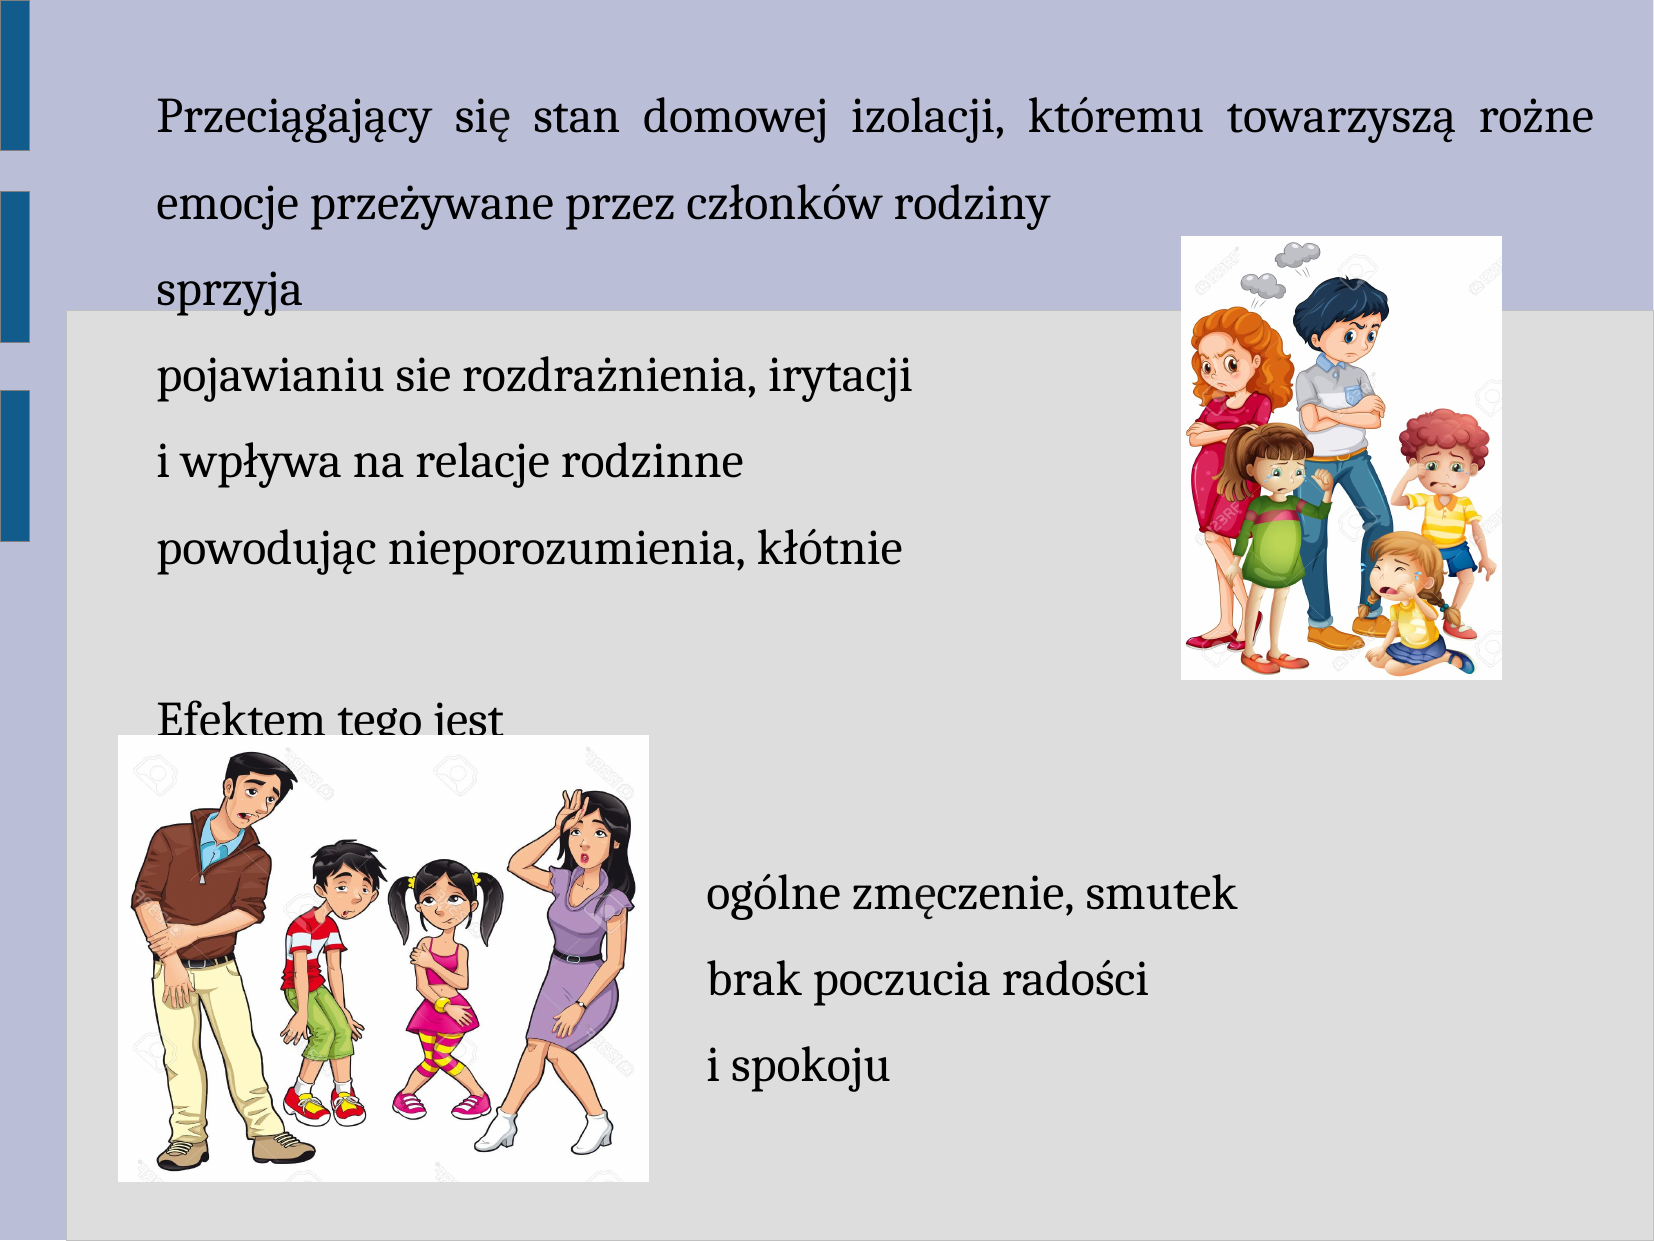

# Przeciągający się stan domowej izolacji, któremu towarzyszą rożne emocje przeżywane przez członków rodziny
sprzyja
pojawianiu sie rozdrażnienia, irytacji
i wpływa na relacje rodzinne
powodując nieporozumienia, kłótnie
Efektem tego jest
 ogólne zmęczenie, smutek
 brak poczucia radości
 i spokoju